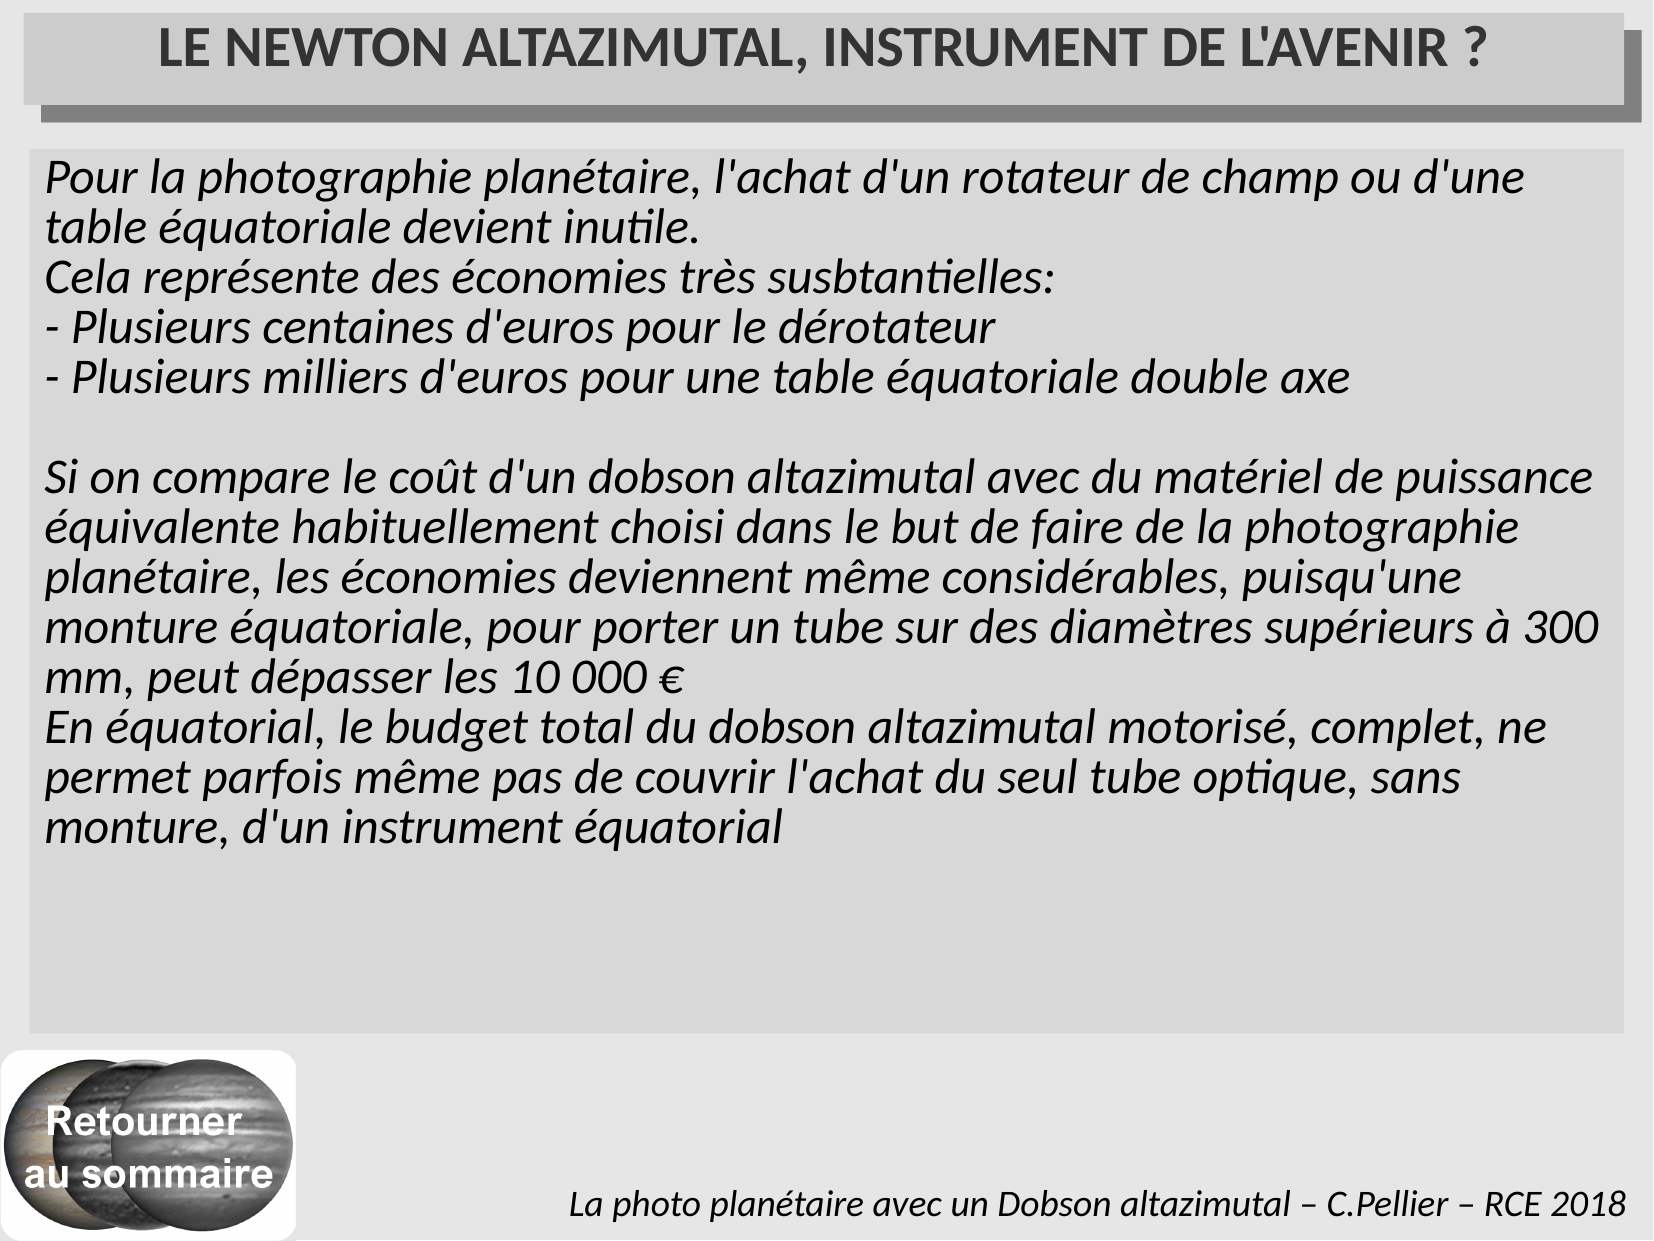

LE NEWTON ALTAZIMUTAL, INSTRUMENT DE L'AVENIR ?
Pour la photographie planétaire, l'achat d'un rotateur de champ ou d'une table équatoriale devient inutile.
Cela représente des économies très susbtantielles:
- Plusieurs centaines d'euros pour le dérotateur
- Plusieurs milliers d'euros pour une table équatoriale double axe
Si on compare le coût d'un dobson altazimutal avec du matériel de puissance équivalente habituellement choisi dans le but de faire de la photographie planétaire, les économies deviennent même considérables, puisqu'une monture équatoriale, pour porter un tube sur des diamètres supérieurs à 300 mm, peut dépasser les 10 000 €
En équatorial, le budget total du dobson altazimutal motorisé, complet, ne permet parfois même pas de couvrir l'achat du seul tube optique, sans monture, d'un instrument équatorial
La photo planétaire avec un Dobson altazimutal – C.Pellier – RCE 2018